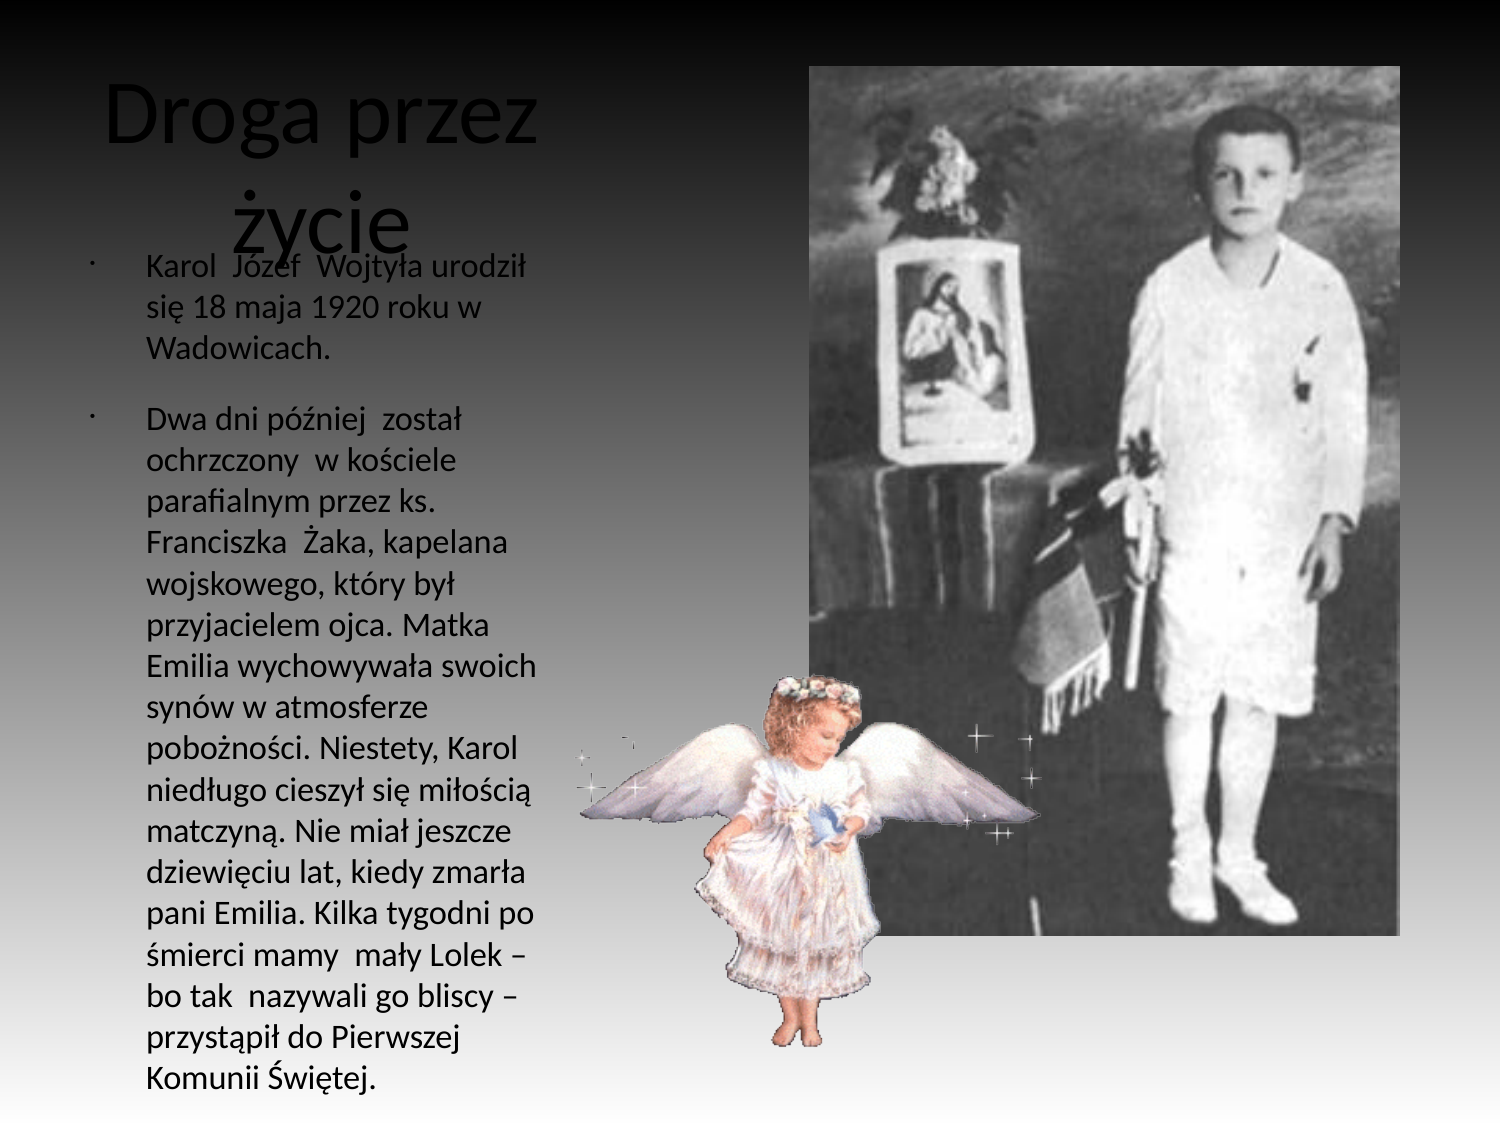

# Droga przez życie
Karol Józef Wojtyła urodził się 18 maja 1920 roku w Wadowicach.
Dwa dni później został ochrzczony w kościele parafialnym przez ks. Franciszka Żaka, kapelana wojskowego, który był przyjacielem ojca. Matka Emilia wychowywała swoich synów w atmosferze pobożności. Niestety, Karol niedługo cieszył się miłością matczyną. Nie miał jeszcze dziewięciu lat, kiedy zmarła pani Emilia. Kilka tygodni po śmierci mamy mały Lolek – bo tak nazywali go bliscy – przystąpił do Pierwszej Komunii Świętej.